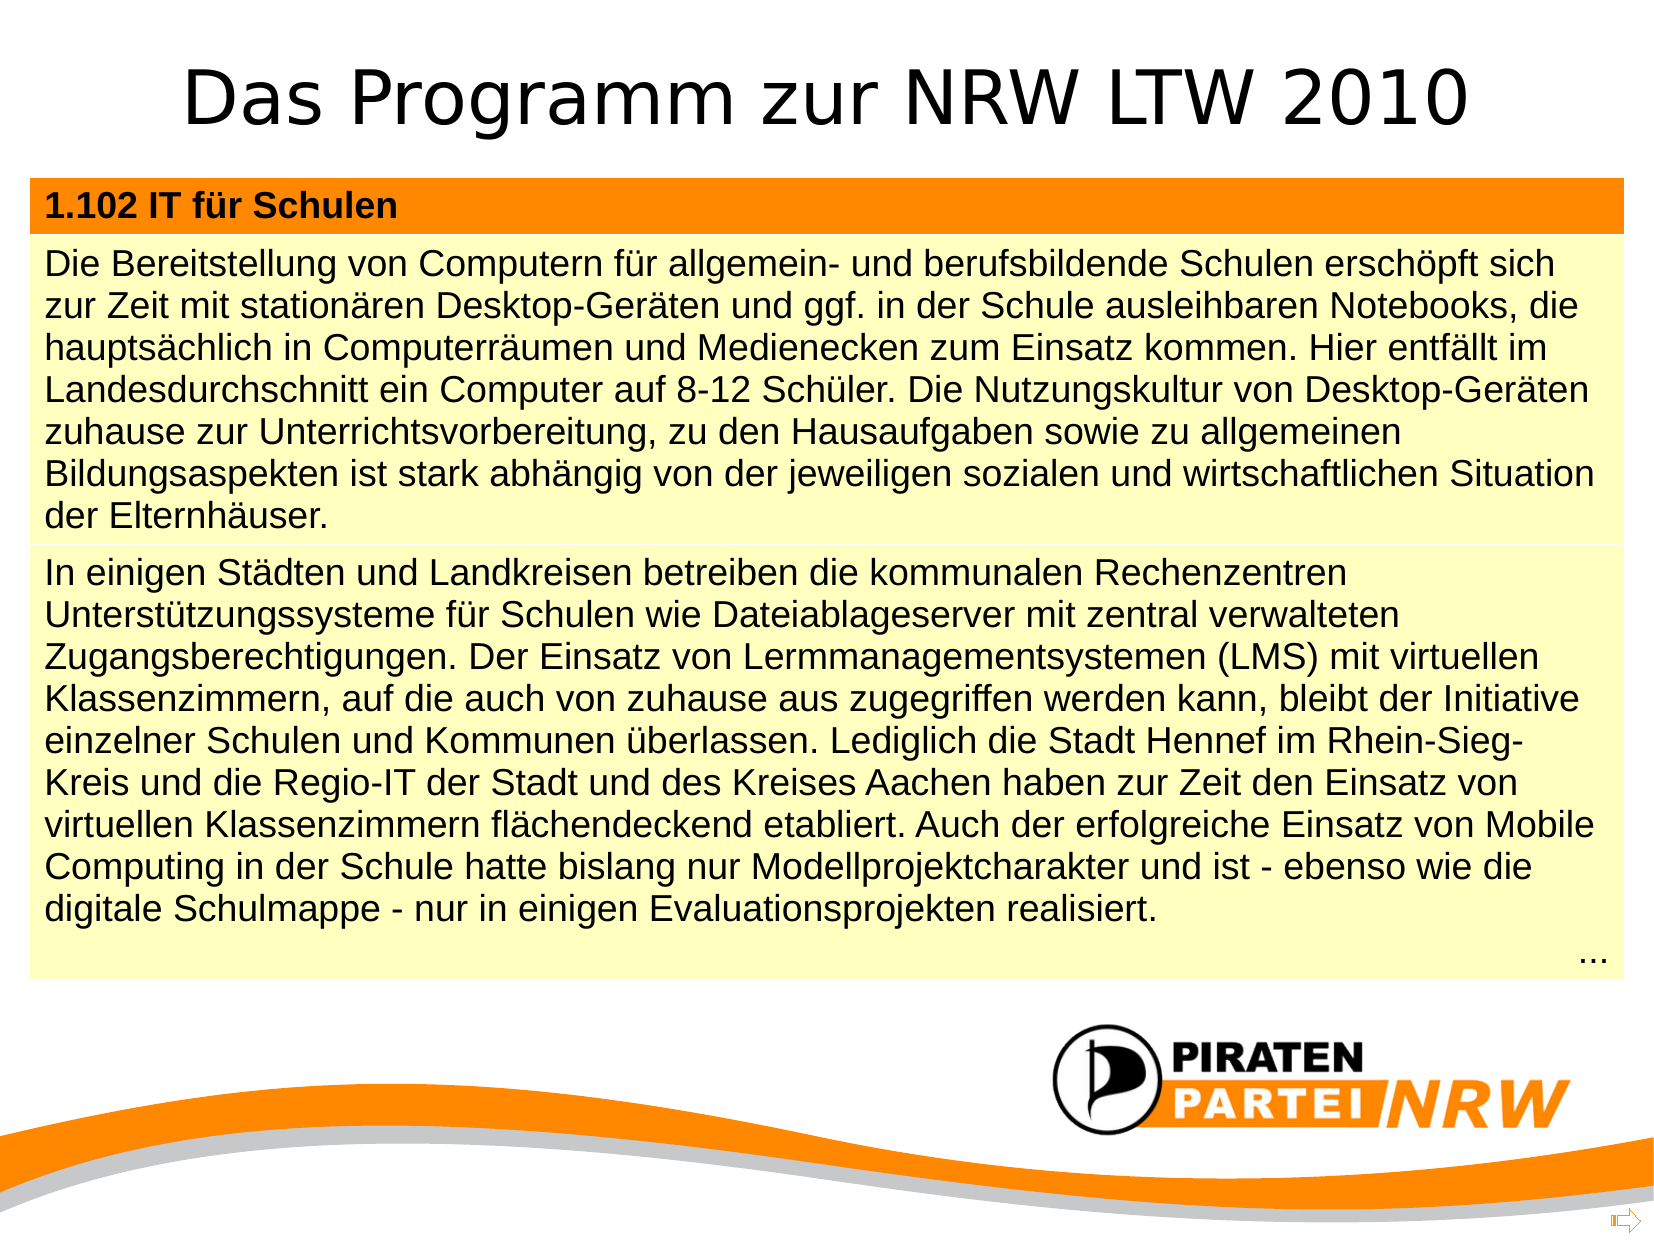

# Das Programm zur NRW LTW 2010
| 1.102 IT für Schulen |
| --- |
| Die Bereitstellung von Computern für allgemein- und berufsbildende Schulen erschöpft sich zur Zeit mit stationären Desktop-Geräten und ggf. in der Schule ausleihbaren Notebooks, die hauptsächlich in Computerräumen und Medienecken zum Einsatz kommen. Hier entfällt im Landesdurchschnitt ein Computer auf 8-12 Schüler. Die Nutzungskultur von Desktop-Geräten zuhause zur Unterrichtsvorbereitung, zu den Hausaufgaben sowie zu allgemeinen Bildungsaspekten ist stark abhängig von der jeweiligen sozialen und wirtschaftlichen Situation der Elternhäuser. |
| In einigen Städten und Landkreisen betreiben die kommunalen Rechenzentren Unterstützungssysteme für Schulen wie Dateiablageserver mit zentral verwalteten Zugangsberechtigungen. Der Einsatz von Lermmanagementsystemen (LMS) mit virtuellen Klassenzimmern, auf die auch von zuhause aus zugegriffen werden kann, bleibt der Initiative einzelner Schulen und Kommunen überlassen. Lediglich die Stadt Hennef im Rhein-Sieg-Kreis und die Regio-IT der Stadt und des Kreises Aachen haben zur Zeit den Einsatz von virtuellen Klassenzimmern flächendeckend etabliert. Auch der erfolgreiche Einsatz von Mobile Computing in der Schule hatte bislang nur Modellprojektcharakter und ist - ebenso wie die digitale Schulmappe - nur in einigen Evaluationsprojekten realisiert. ... |